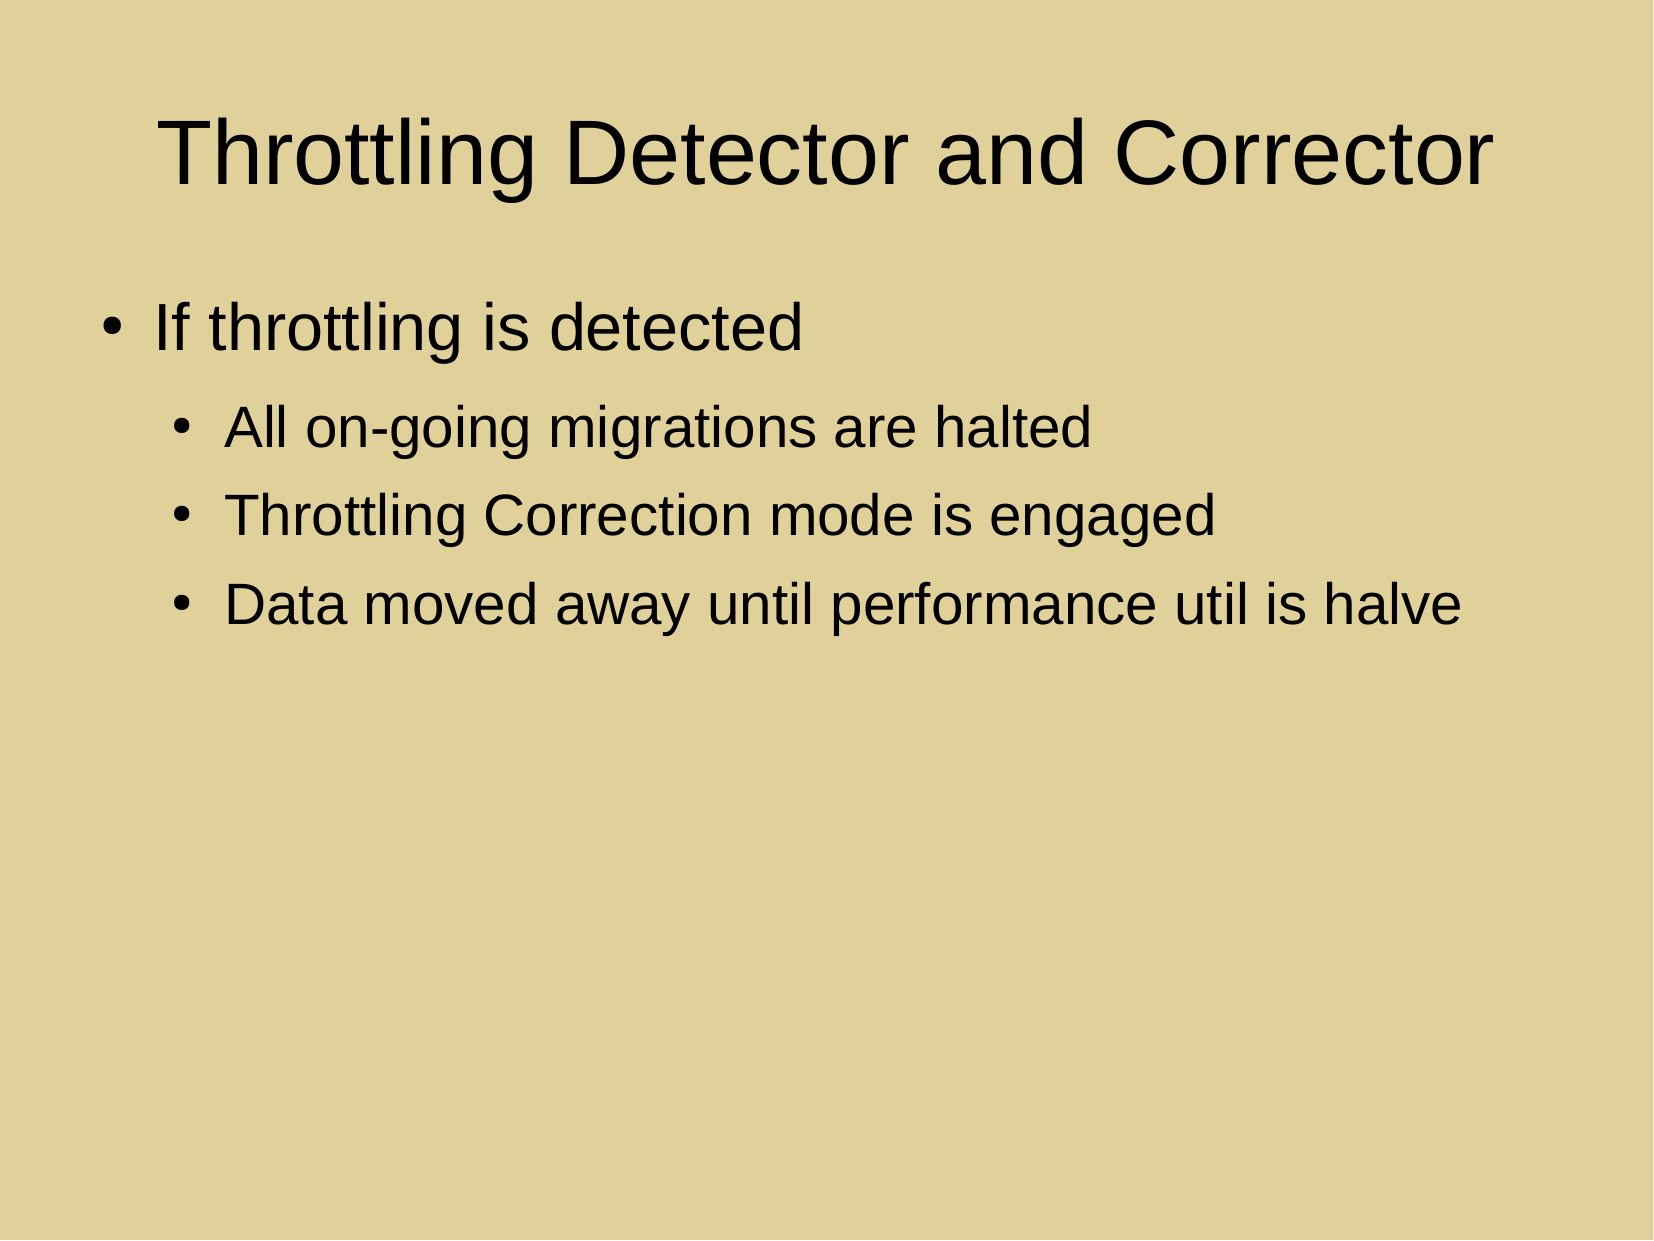

# Throttling Detector and Corrector
If throttling is detected
All on-going migrations are halted
Throttling Correction mode is engaged
Data moved away until performance util is halve